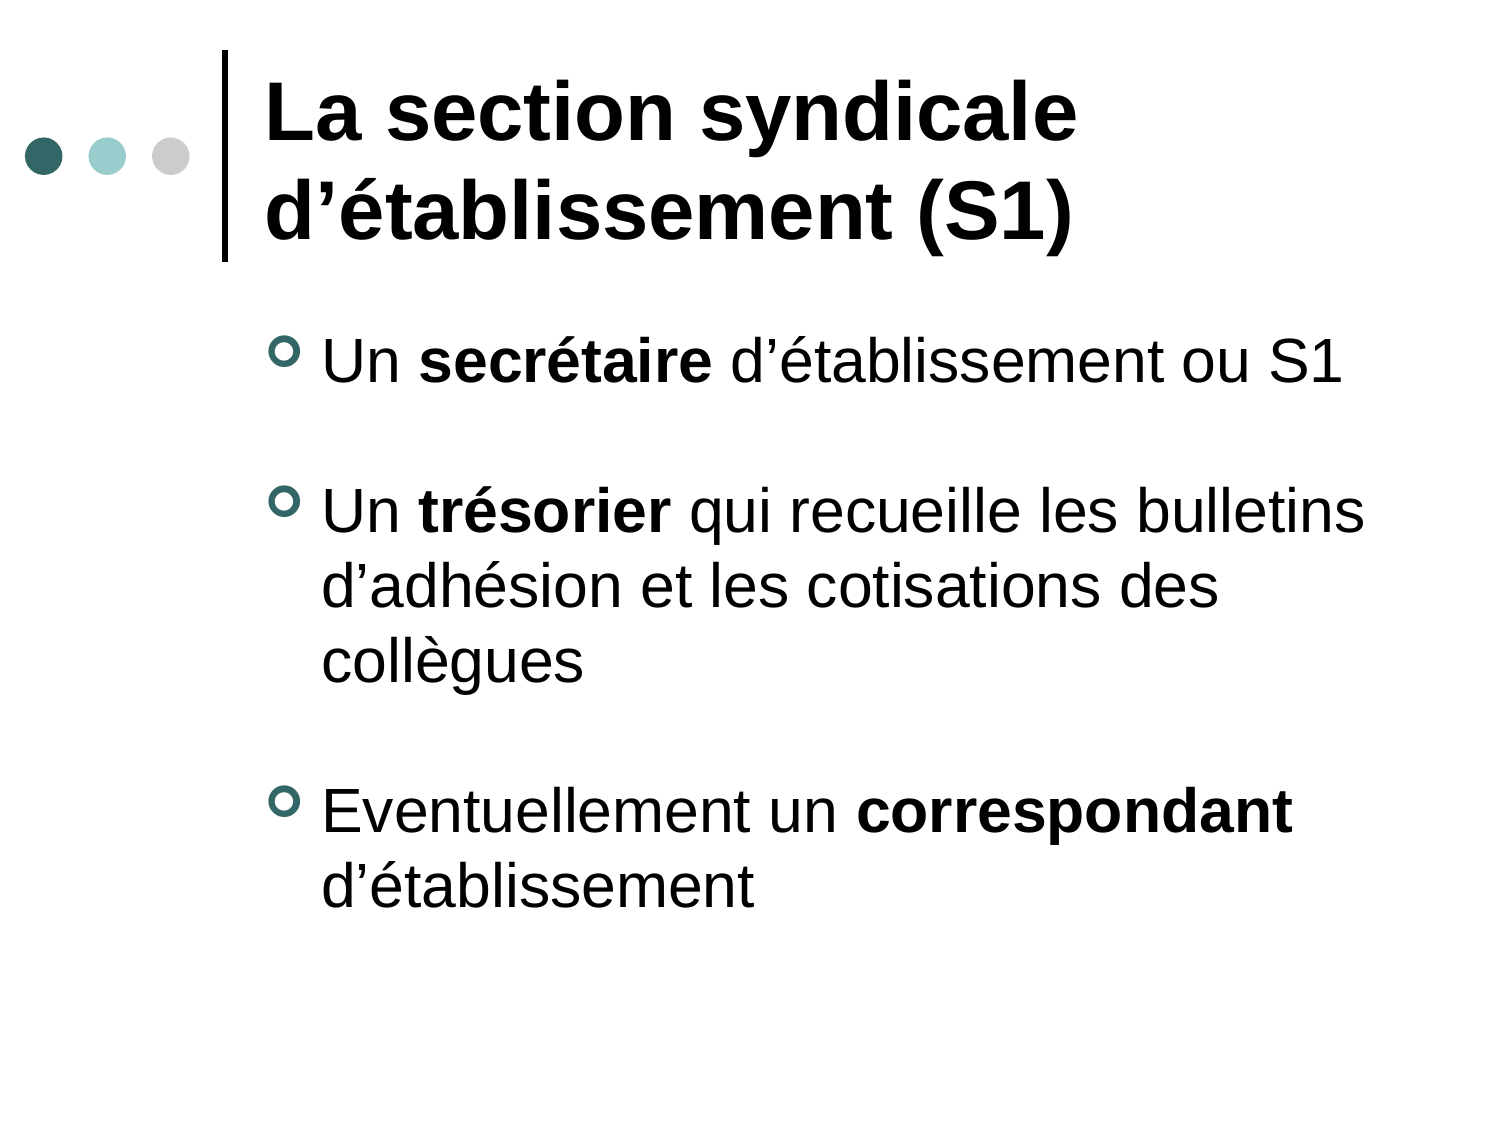

# La section syndicale d’établissement (S1)
Un secrétaire d’établissement ou S1
Un trésorier qui recueille les bulletins d’adhésion et les cotisations des collègues
Eventuellement un correspondant d’établissement